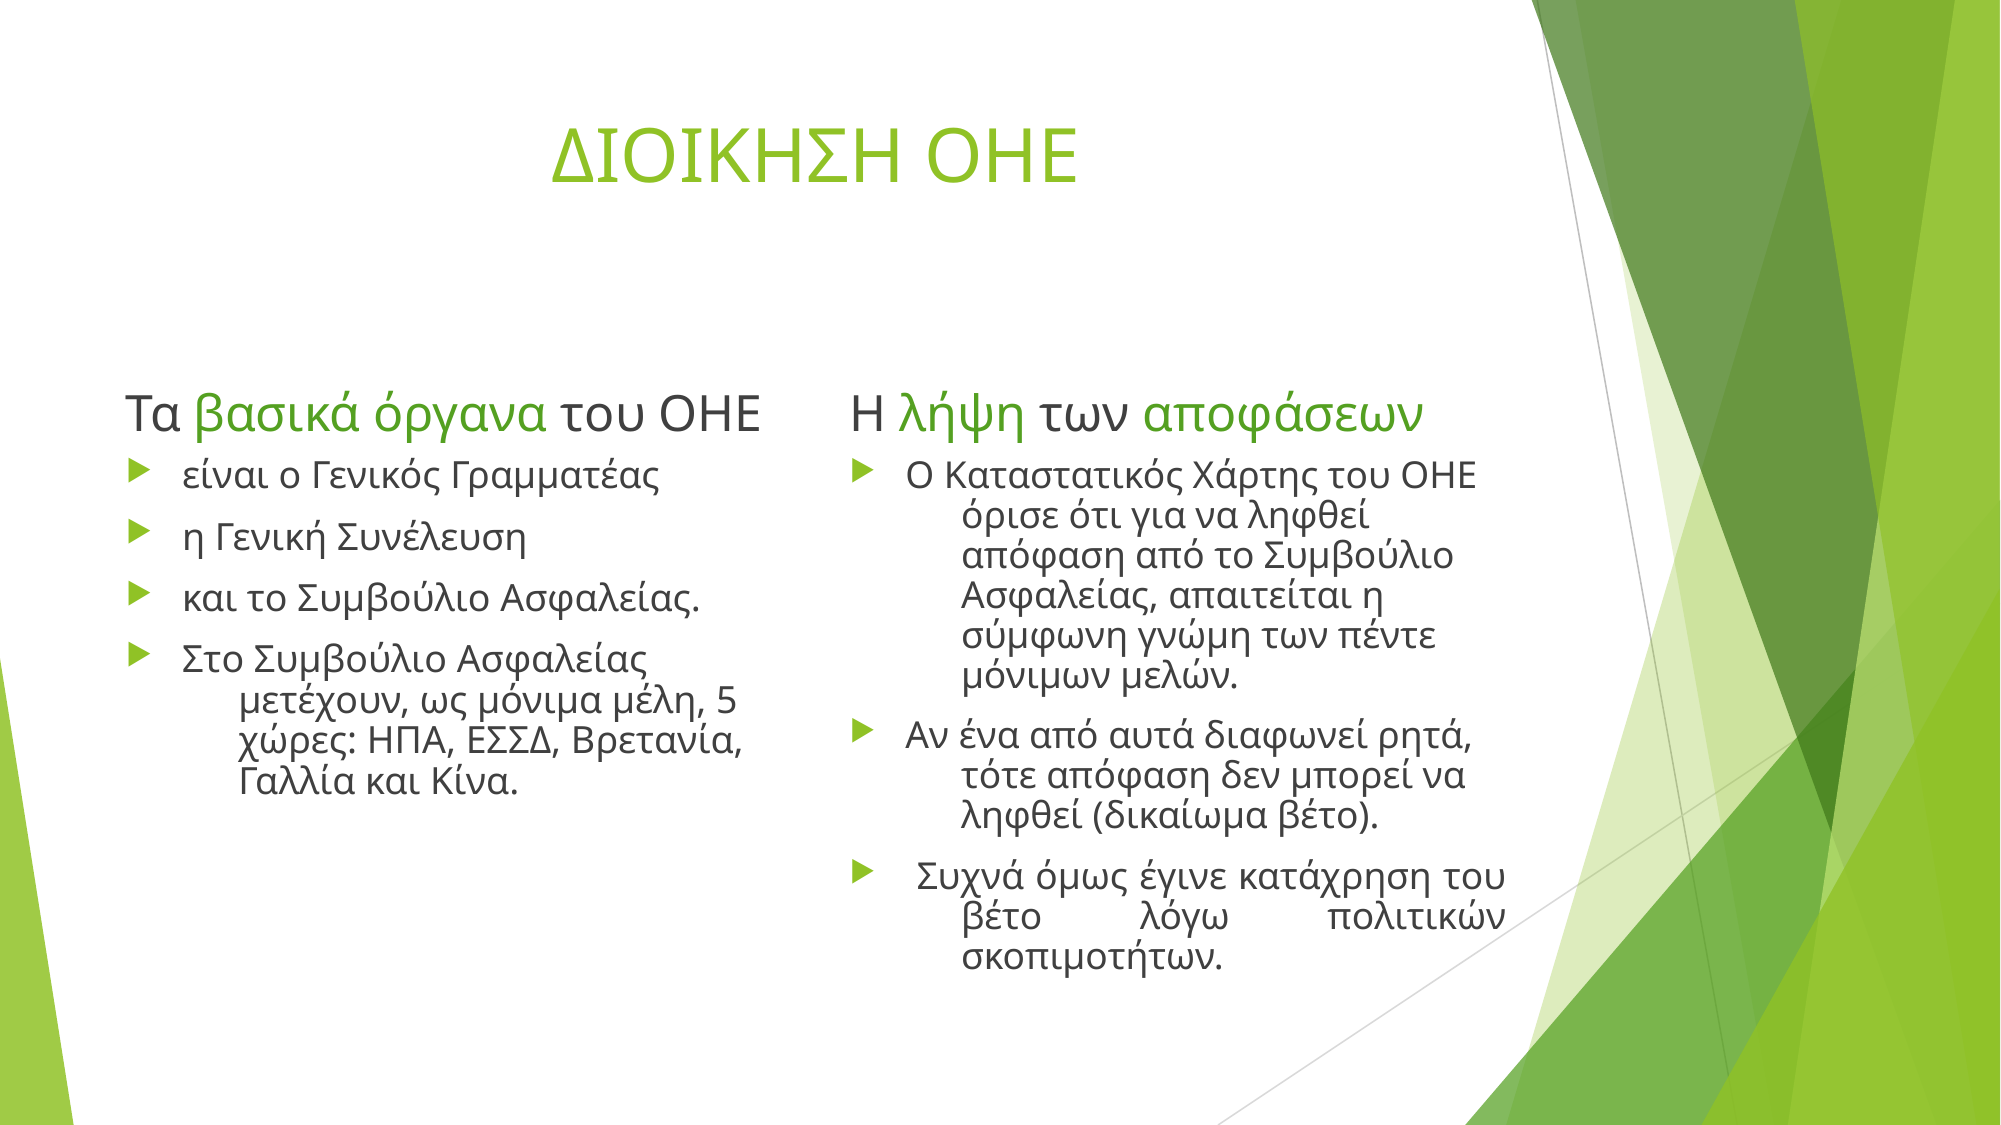

# ΔΙΟΙΚΗΣΗ ΟΗΕ
Τα βασικά όργανα του ΟΗΕ
Η λήψη των αποφάσεων
είναι ο Γενικός Γραμματέας
η Γενική Συνέλευση
και το Συμβούλιο Ασφαλείας.
Στο Συμβούλιο Ασφαλείας μετέχουν, ως μόνιμα μέλη, 5 χώρες: ΗΠΑ, ΕΣΣΔ, Βρετανία, Γαλλία και Κίνα.
Ο Καταστατικός Χάρτης του ΟΗΕ όρισε ότι για να ληφθεί απόφαση από το Συμβούλιο Ασφαλείας, απαιτείται η σύμφωνη γνώμη των πέντε μόνιμων μελών.
Αν ένα από αυτά διαφωνεί ρητά, τότε απόφαση δεν μπορεί να ληφθεί (δικαίωμα βέτο).
 Συχνά όμως έγινε κατάχρηση του βέτο λόγω πολιτικών σκοπιμοτήτων.